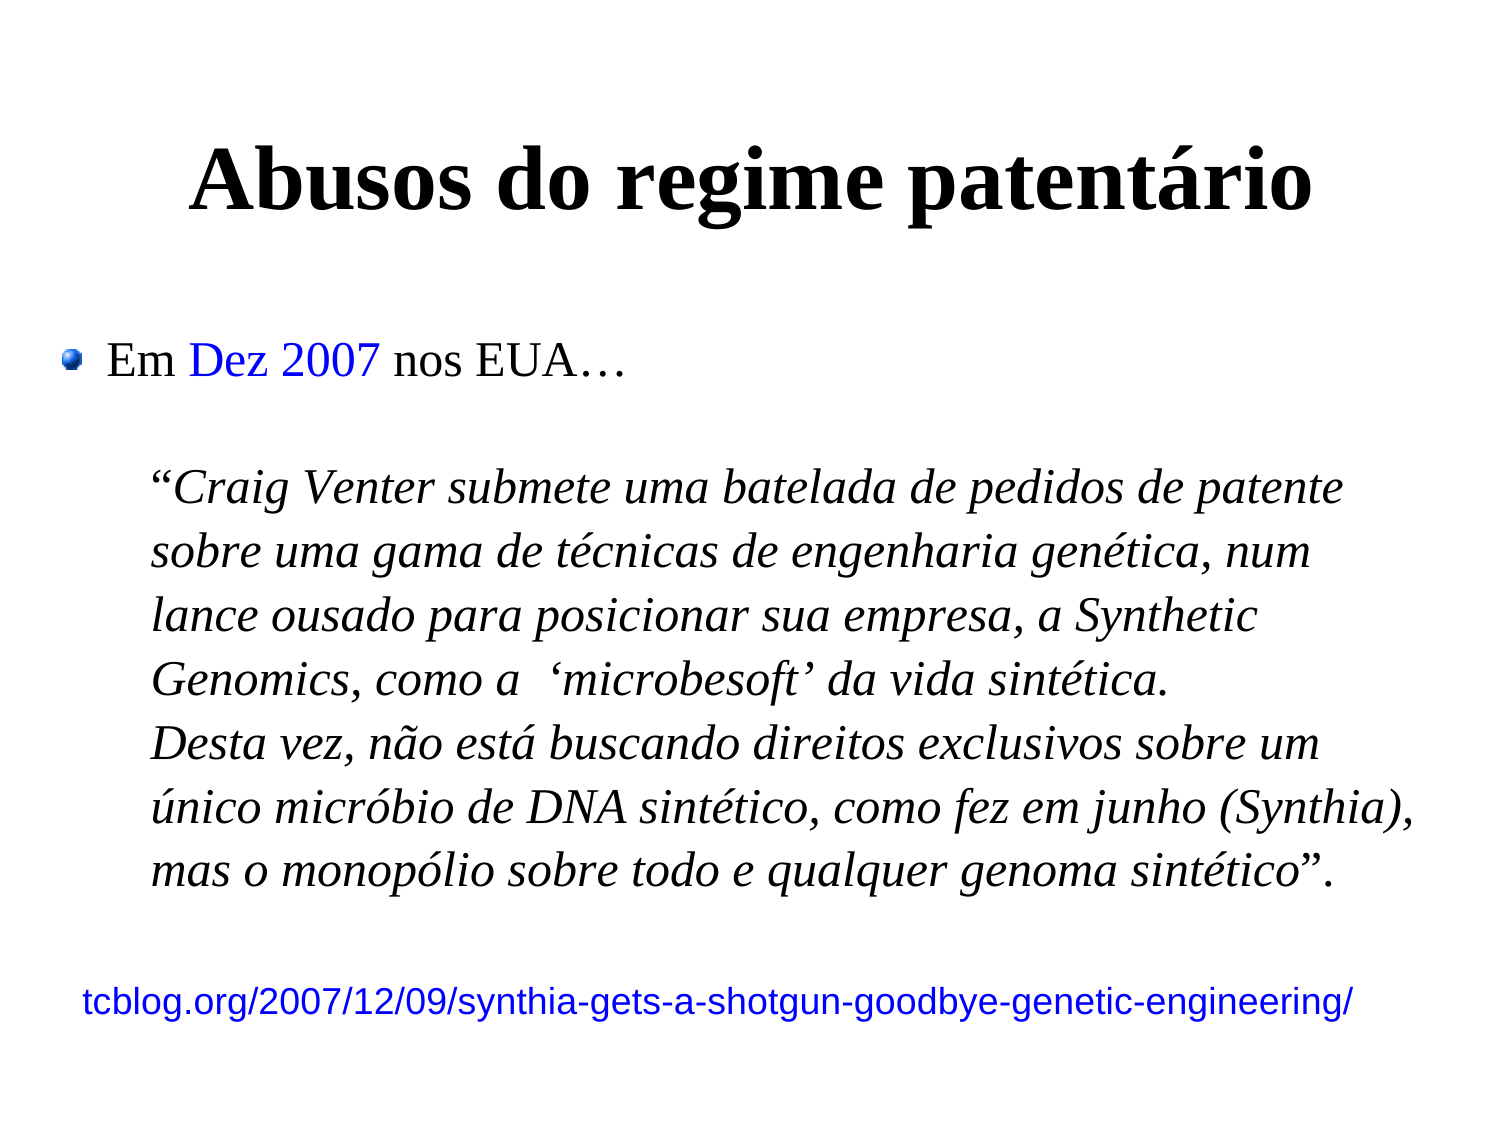

# Abusos do regime patentário
Em Dez 2007 nos EUA…
“Craig Venter submete uma batelada de pedidos de patente sobre uma gama de técnicas de engenharia genética, num lance ousado para posicionar sua empresa, a Synthetic Genomics, como a ‘microbesoft’ da vida sintética.
Desta vez, não está buscando direitos exclusivos sobre um único micróbio de DNA sintético, como fez em junho (Synthia), mas o monopólio sobre todo e qualquer genoma sintético”.
tcblog.org/2007/12/09/synthia-gets-a-shotgun-goodbye-genetic-engineering/